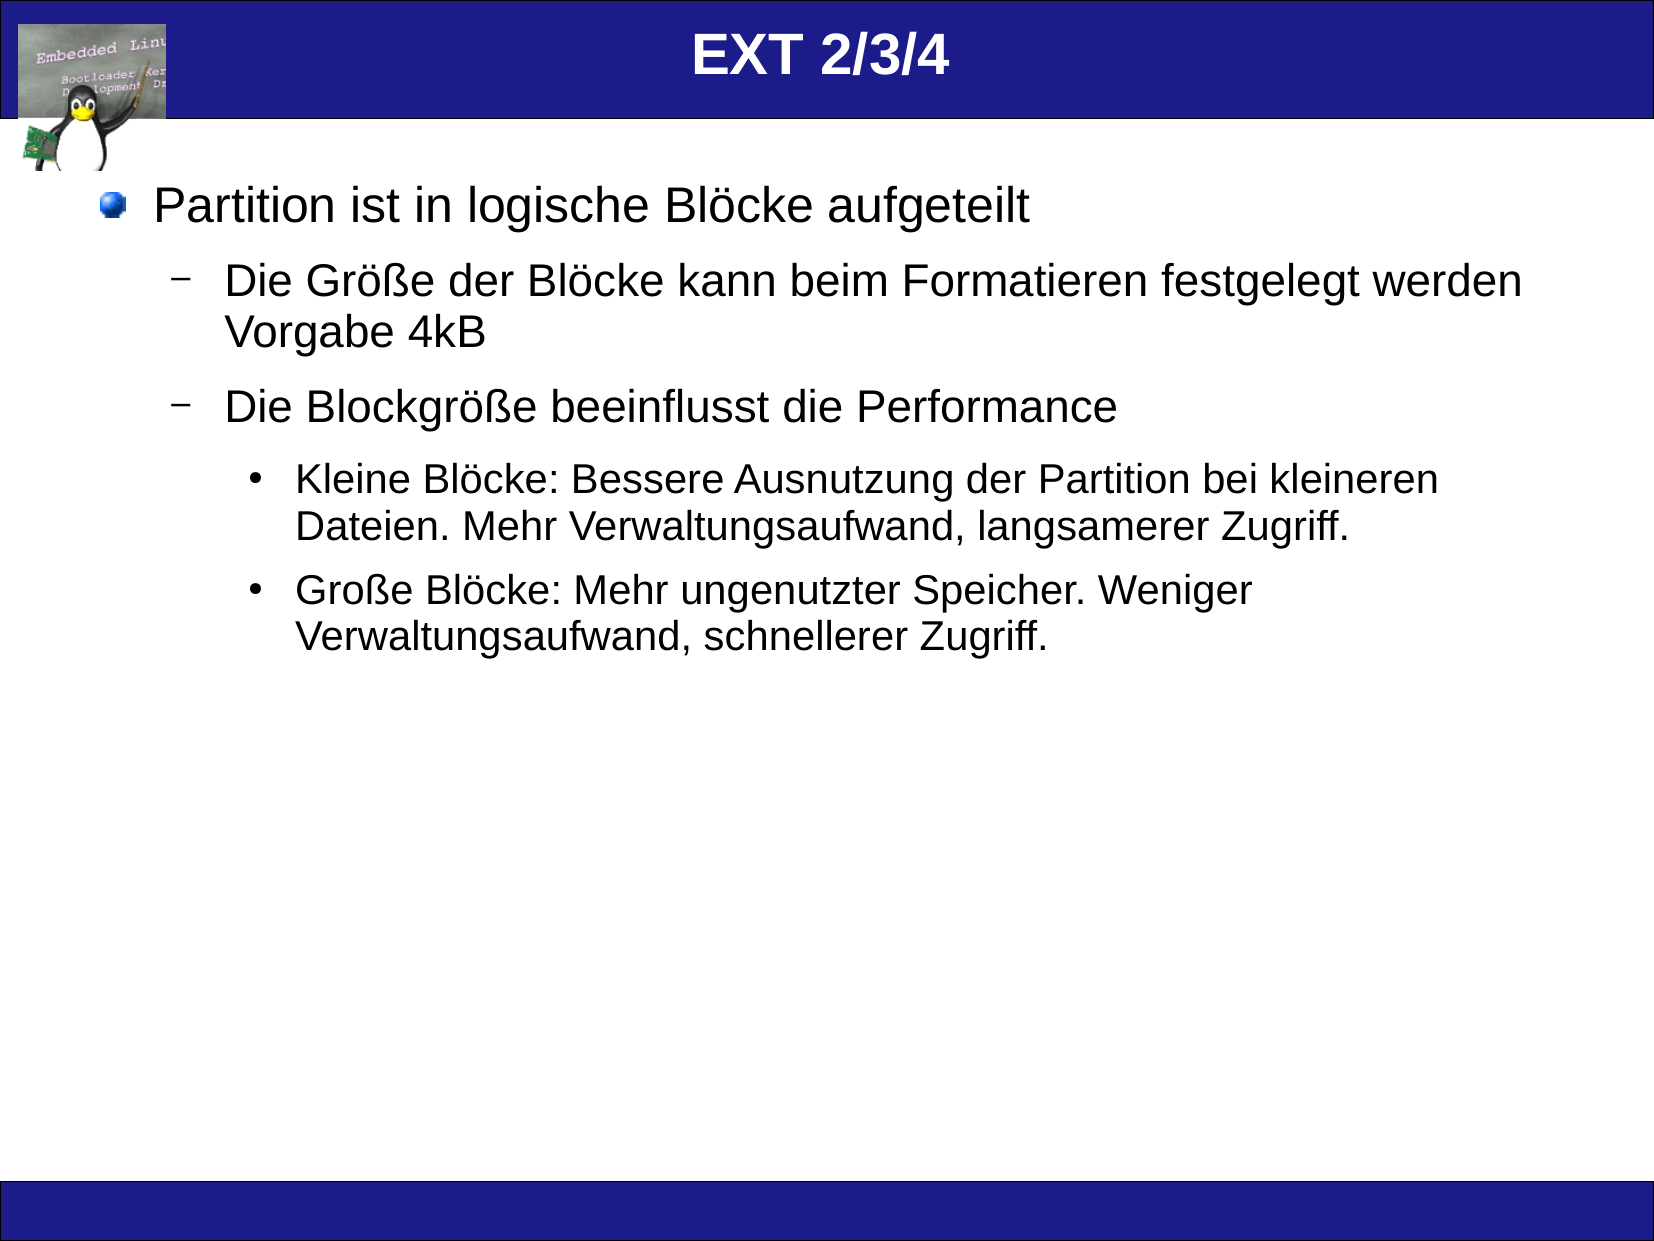

# EXT 2/3/4
Partition ist in logische Blöcke aufgeteilt
Die Größe der Blöcke kann beim Formatieren festgelegt werden
Vorgabe 4kB
Die Blockgröße beeinflusst die Performance
Kleine Blöcke: Bessere Ausnutzung der Partition bei kleineren Dateien. Mehr Verwaltungsaufwand, langsamerer Zugriff.
Große Blöcke: Mehr ungenutzter Speicher. Weniger Verwaltungsaufwand, schnellerer Zugriff.